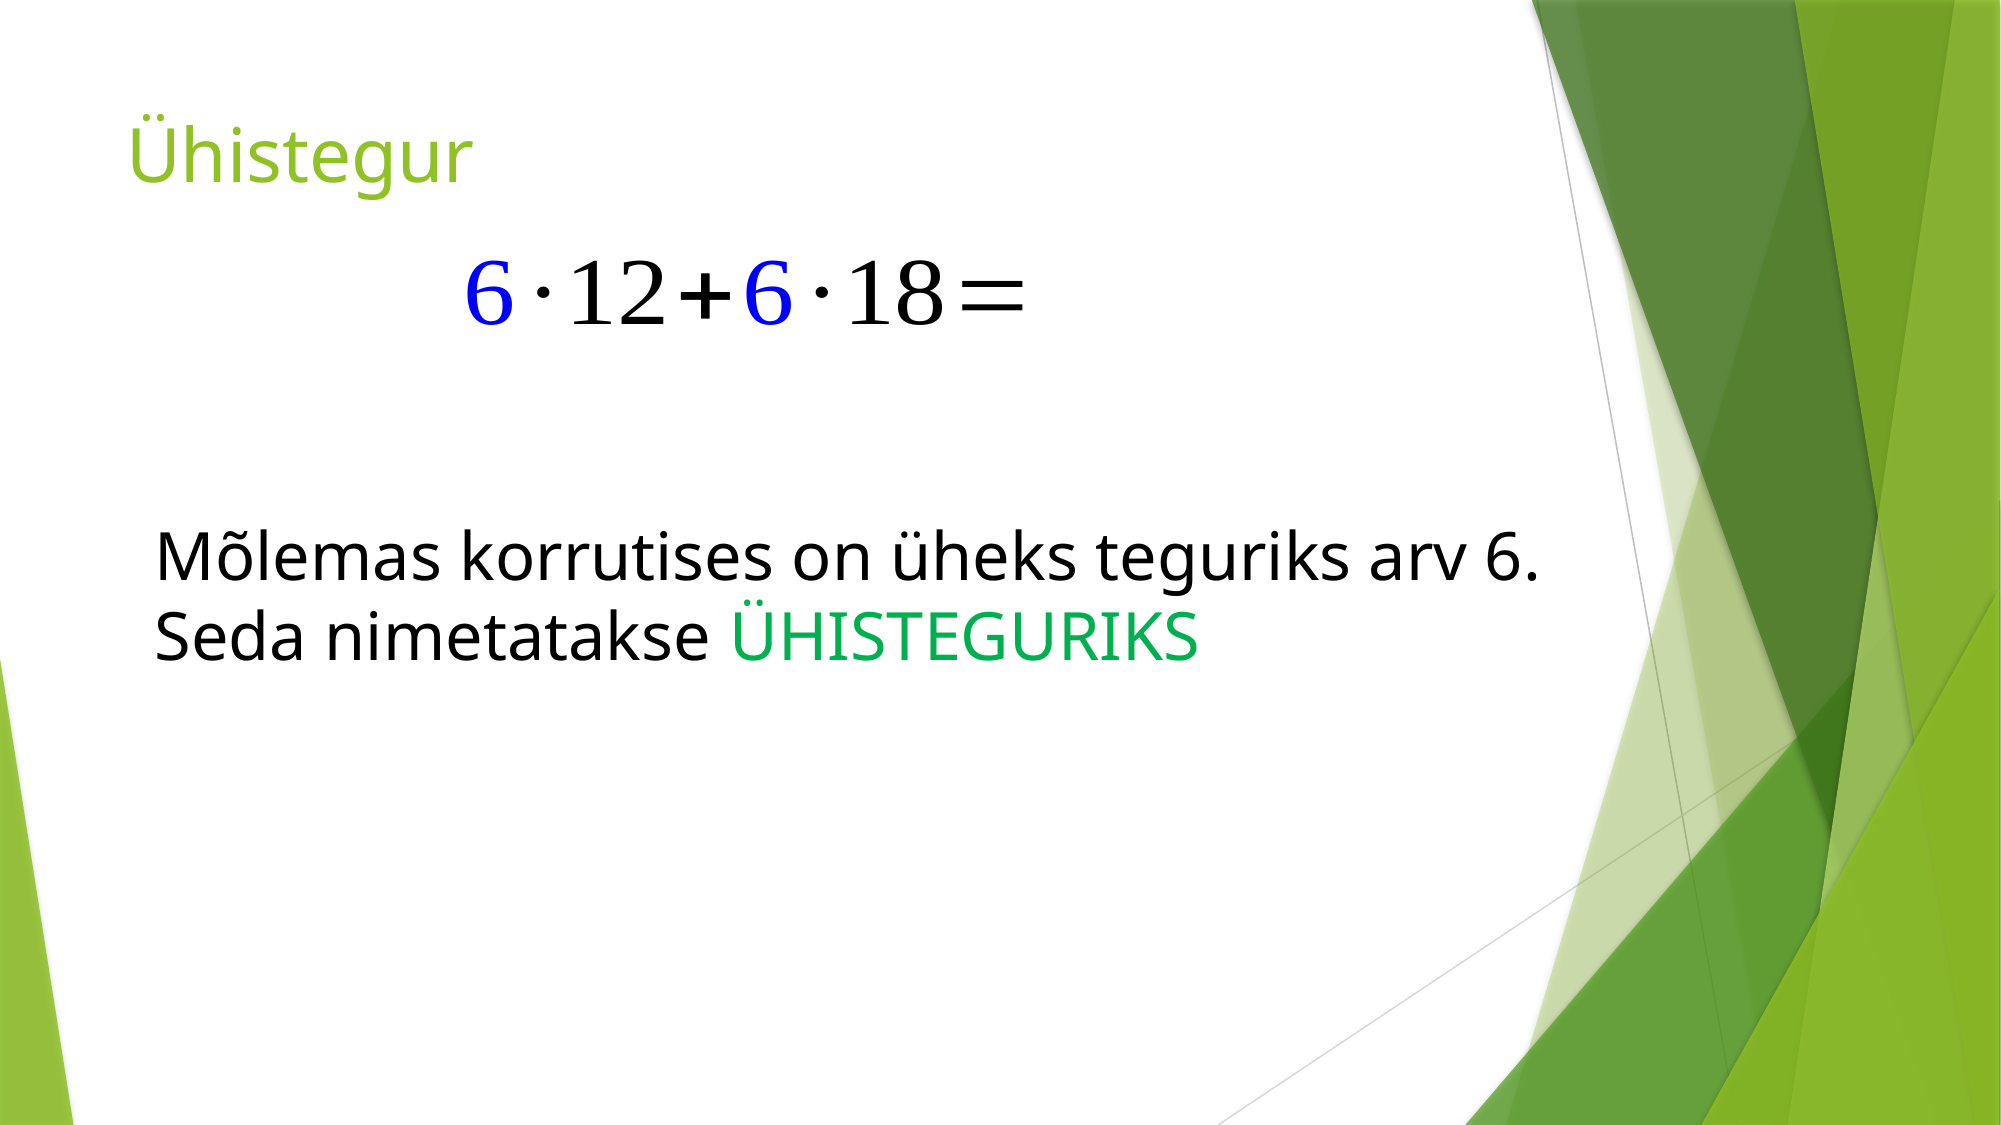

# Ühistegur
Mõlemas korrutises on üheks teguriks arv 6.
Seda nimetatakse ÜHISTEGURIKS